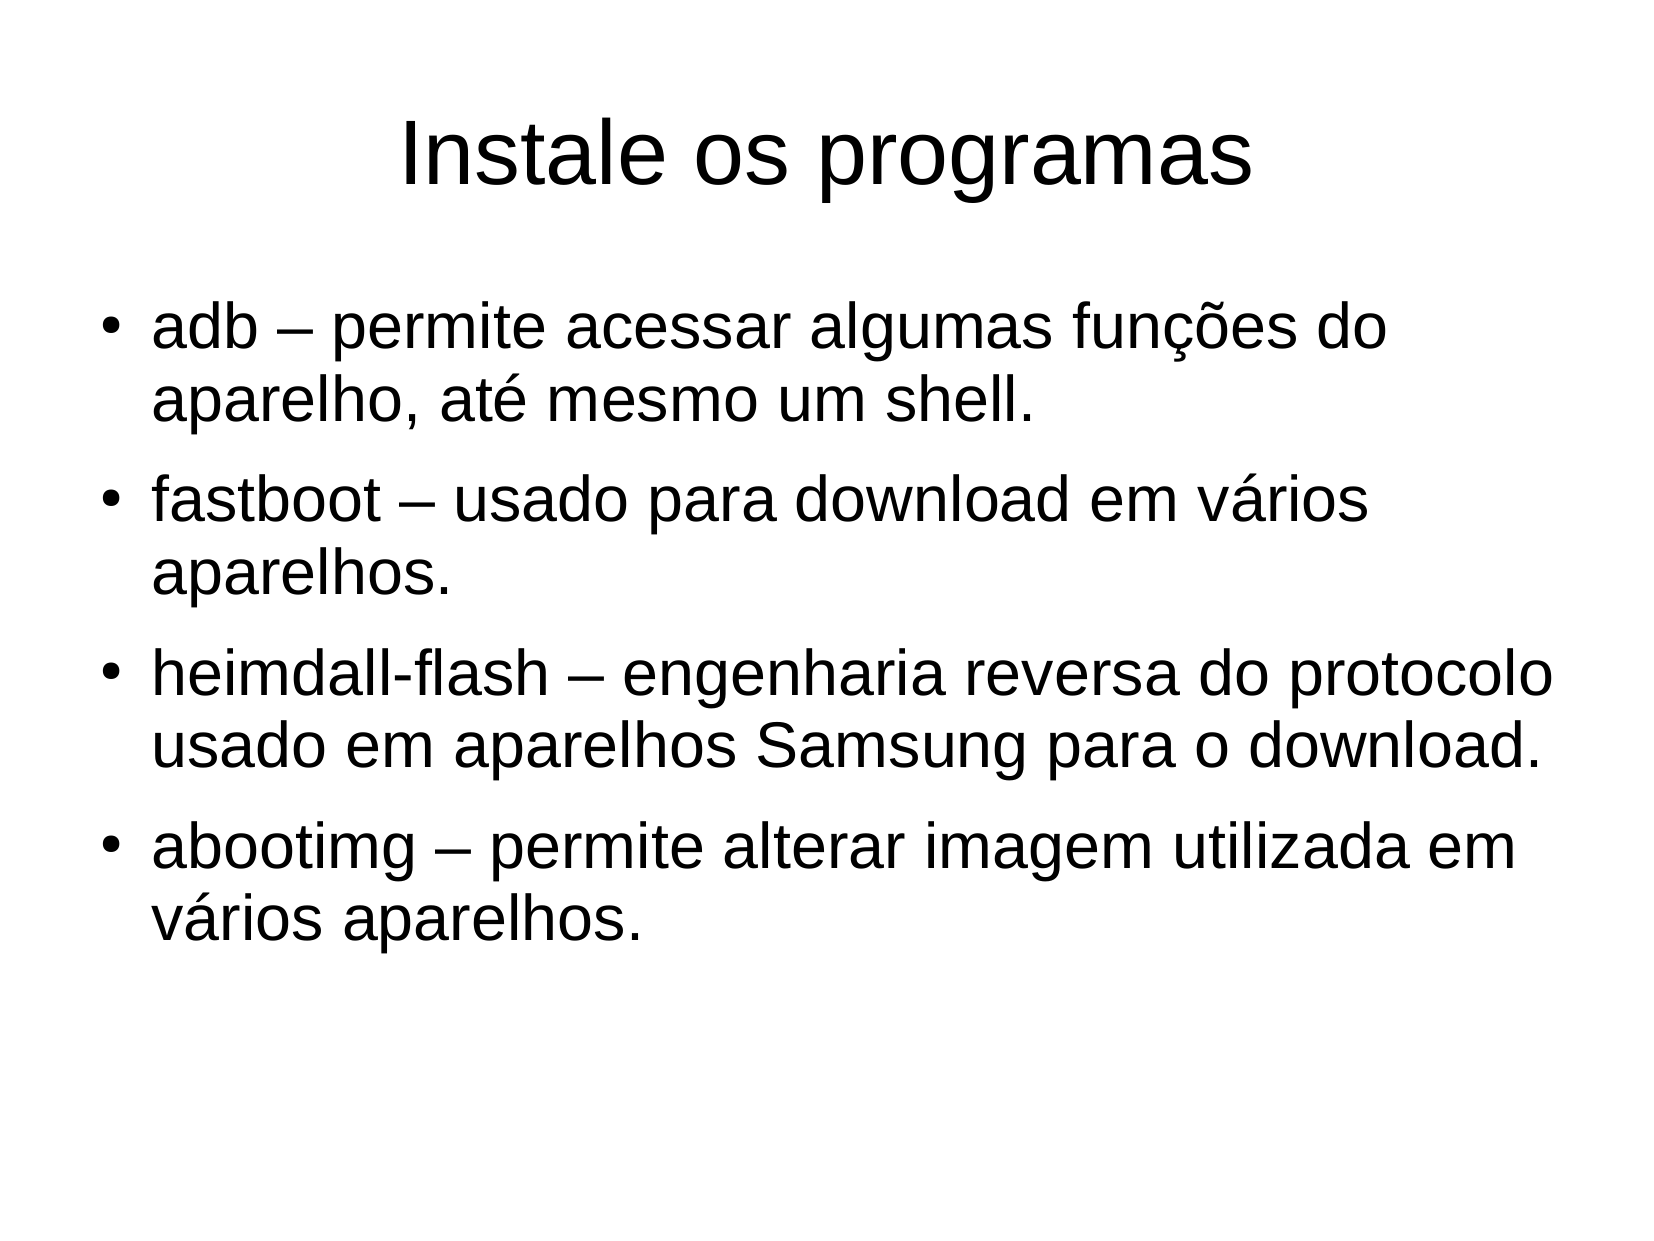

# Instale os programas
adb – permite acessar algumas funções do aparelho, até mesmo um shell.
fastboot – usado para download em vários aparelhos.
heimdall-flash – engenharia reversa do protocolo usado em aparelhos Samsung para o download.
abootimg – permite alterar imagem utilizada em vários aparelhos.